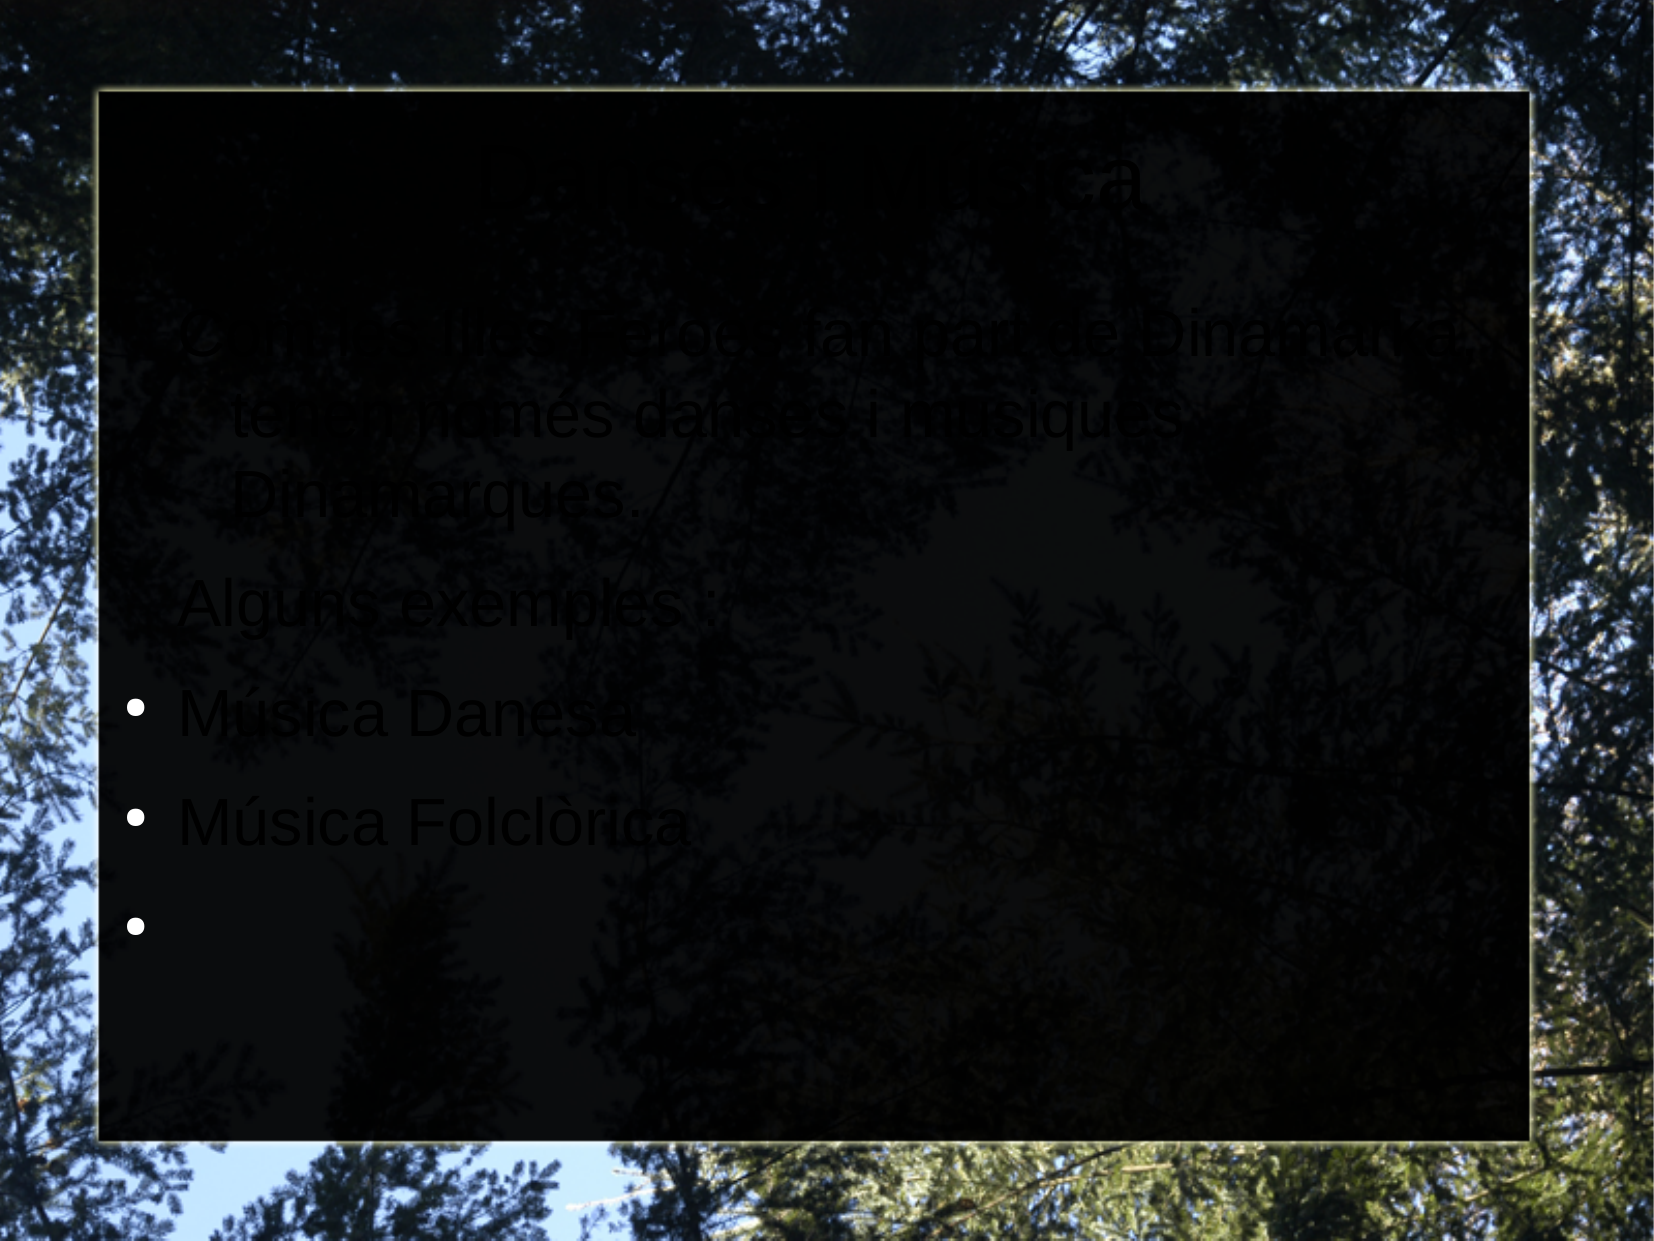

# Danses i Música
Com les Illes Feroes fan part de Dinamarka, tenen només danses i musiques Dinamarques.
Alguns exemples :
Música Danesa
Música Folclòrica